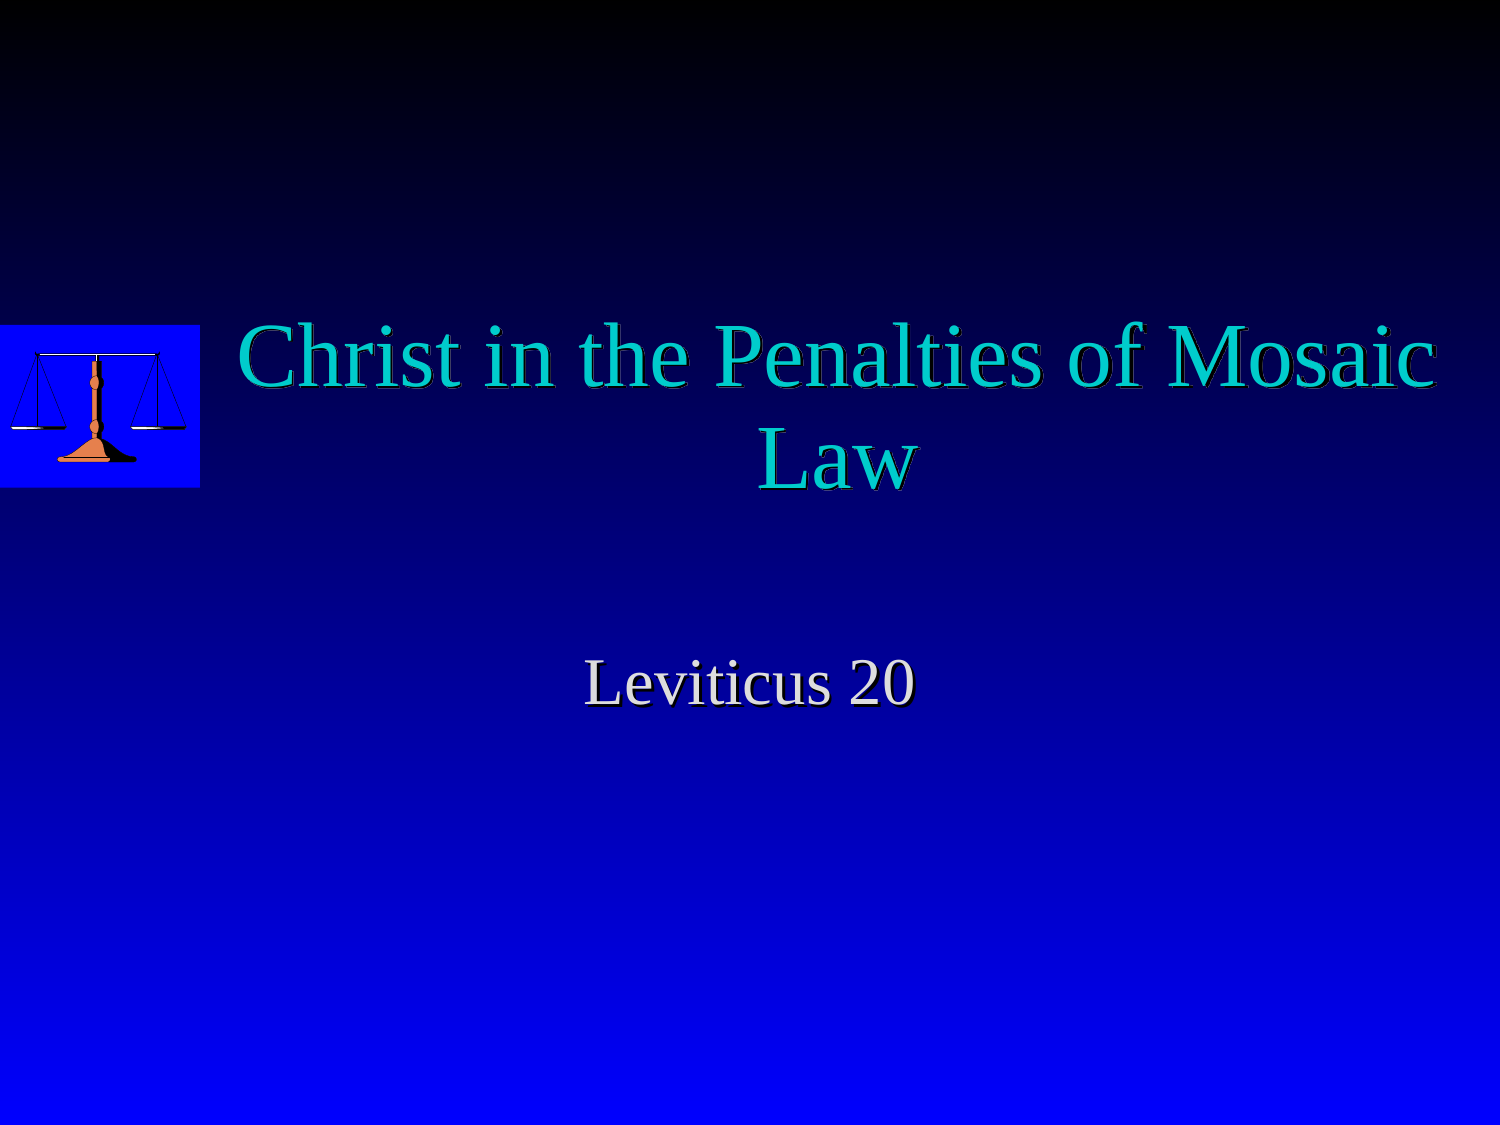

# Christ in the Penalties of Mosaic Law
Leviticus 20